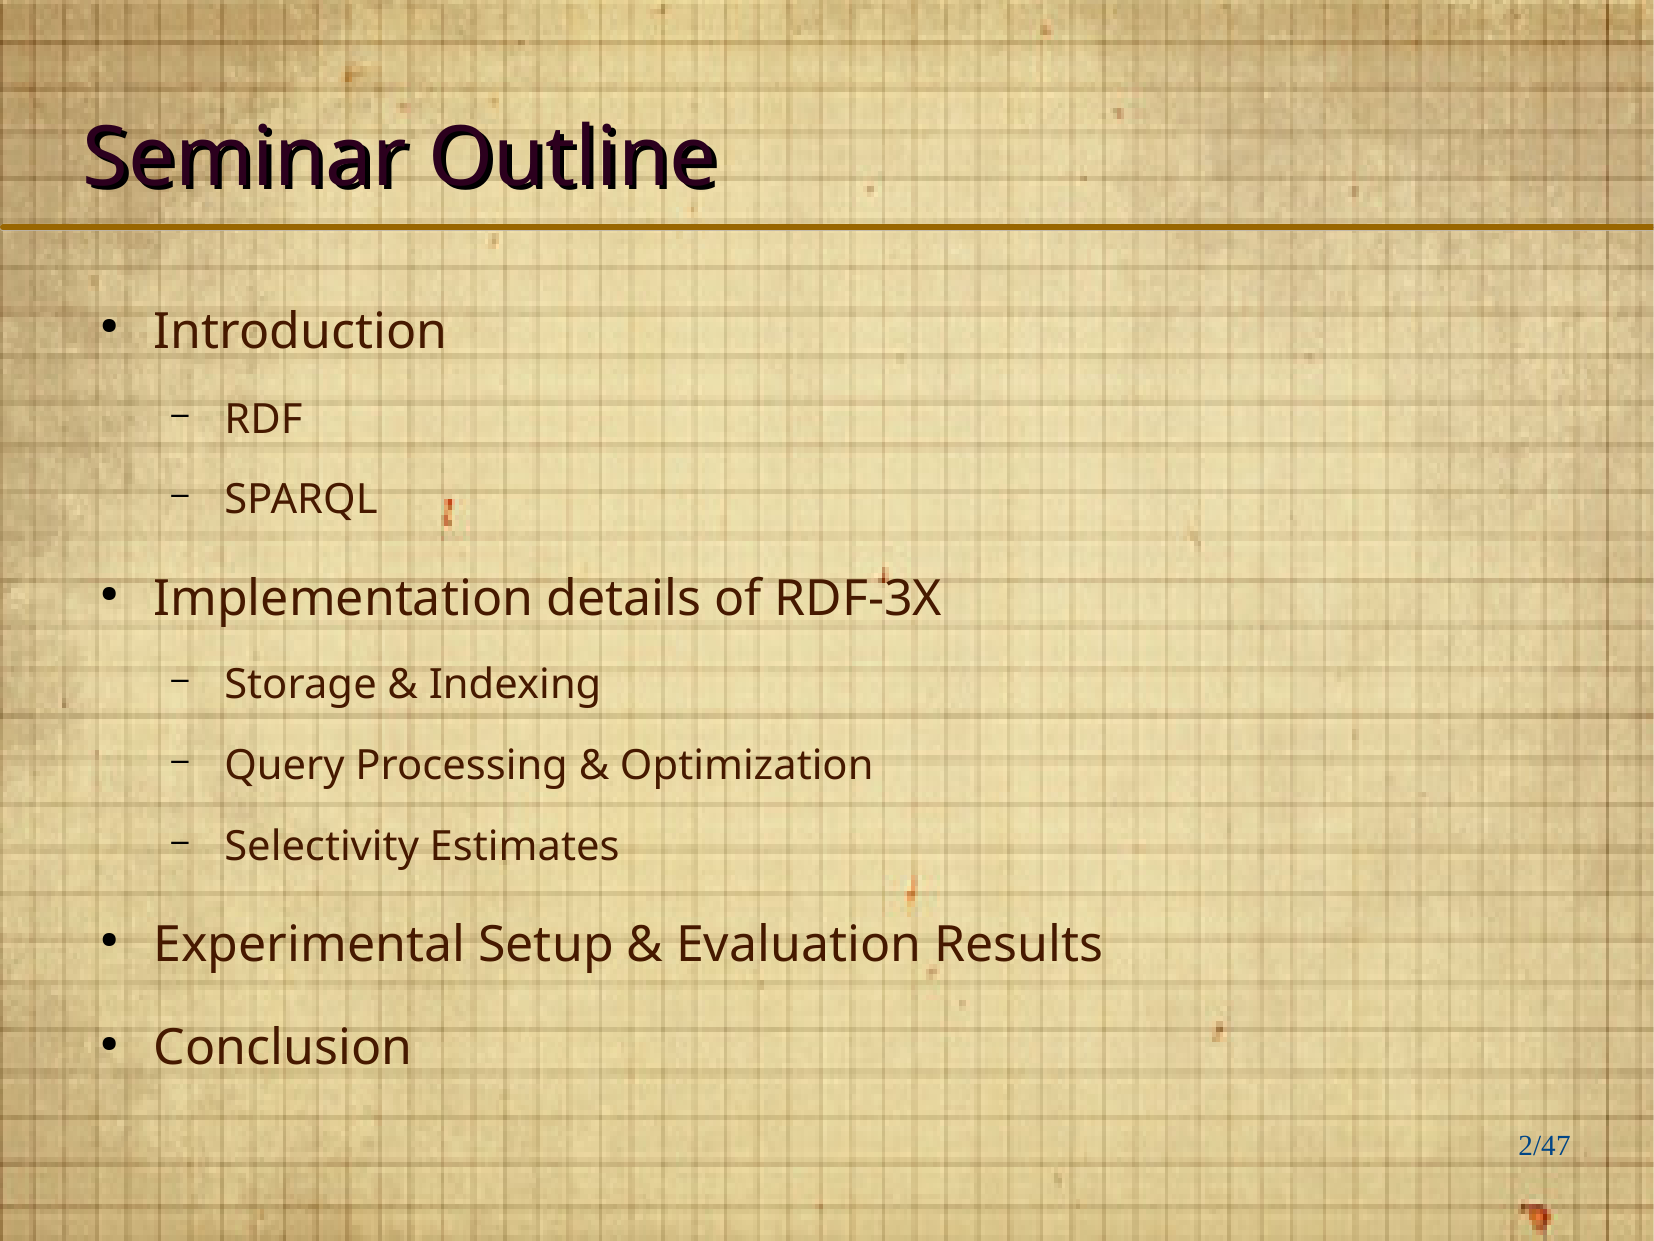

# Seminar Outline
Introduction
RDF
SPARQL
Implementation details of RDF-3X
Storage & Indexing
Query Processing & Optimization
Selectivity Estimates
Experimental Setup & Evaluation Results
Conclusion
2